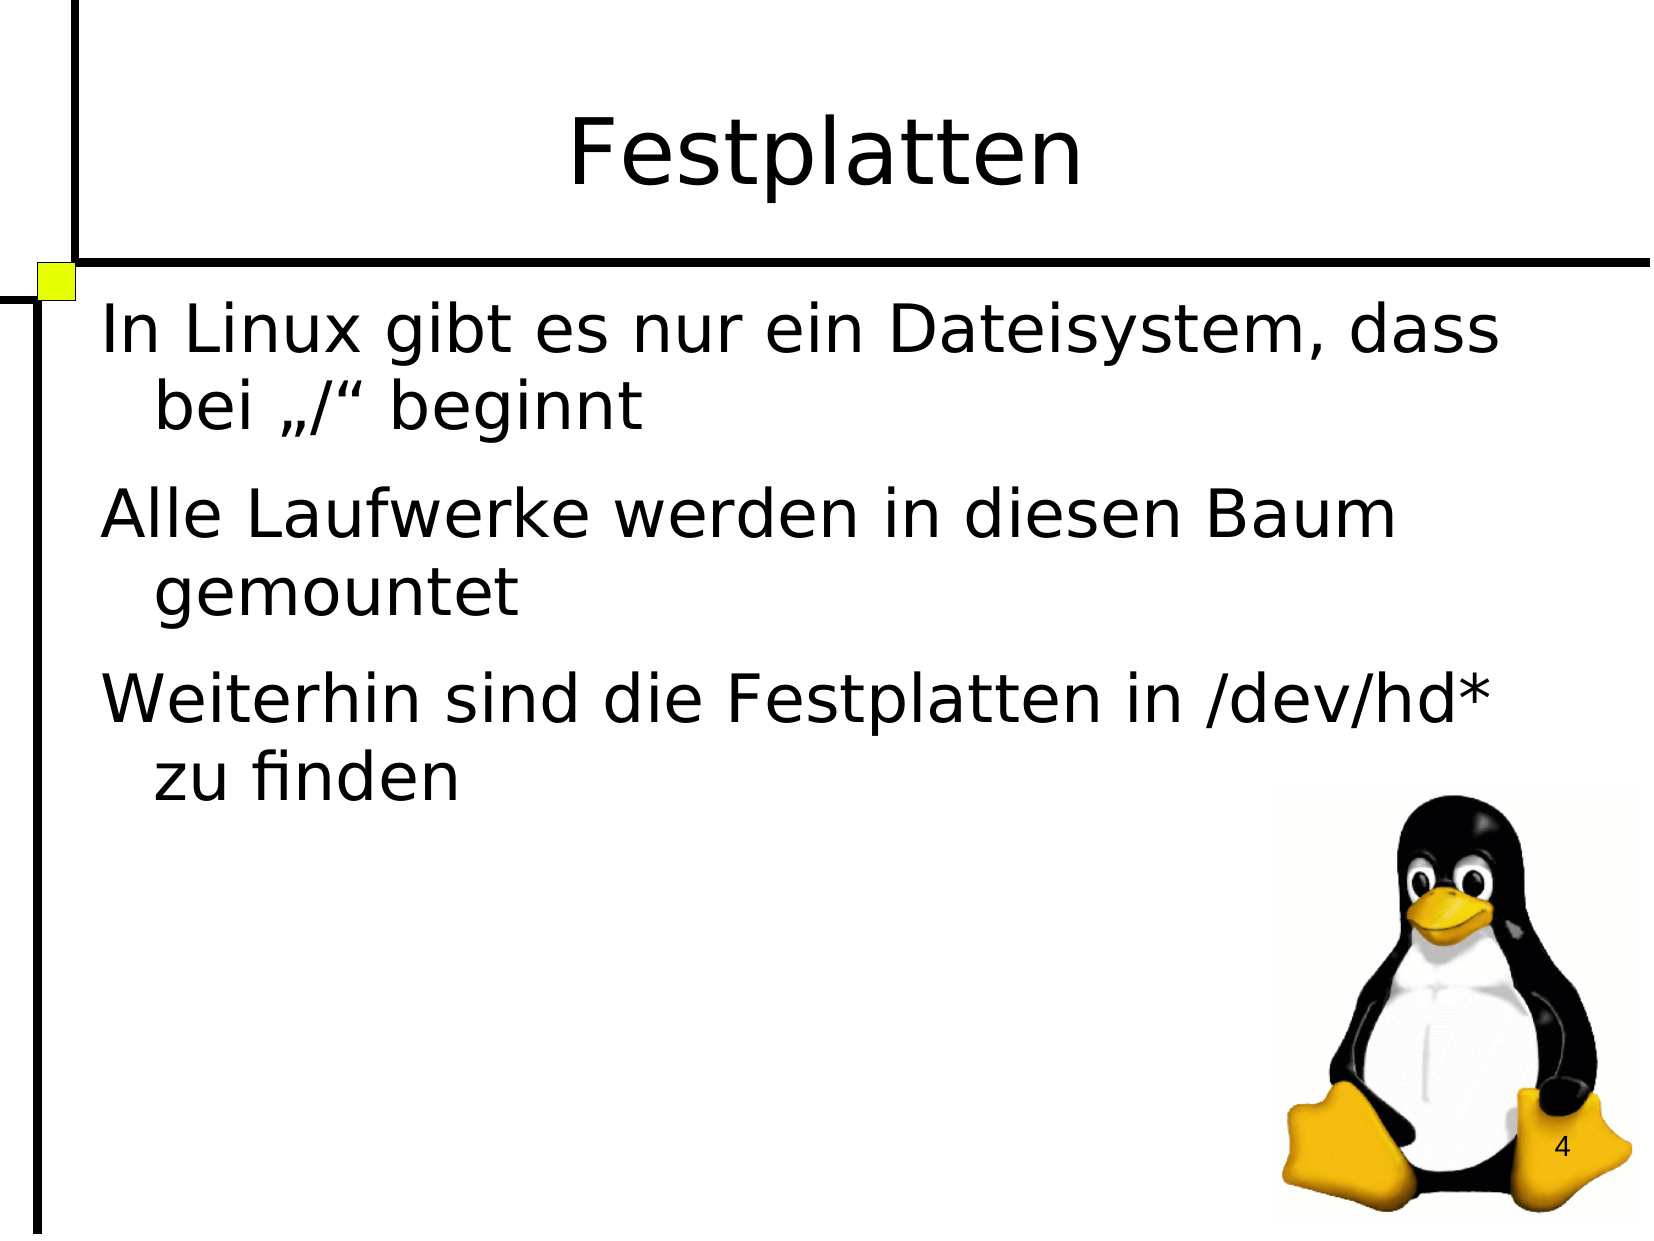

# Festplatten
In Linux gibt es nur ein Dateisystem, dass bei „/“ beginnt
Alle Laufwerke werden in diesen Baum gemountet
Weiterhin sind die Festplatten in /dev/hd* zu finden
4